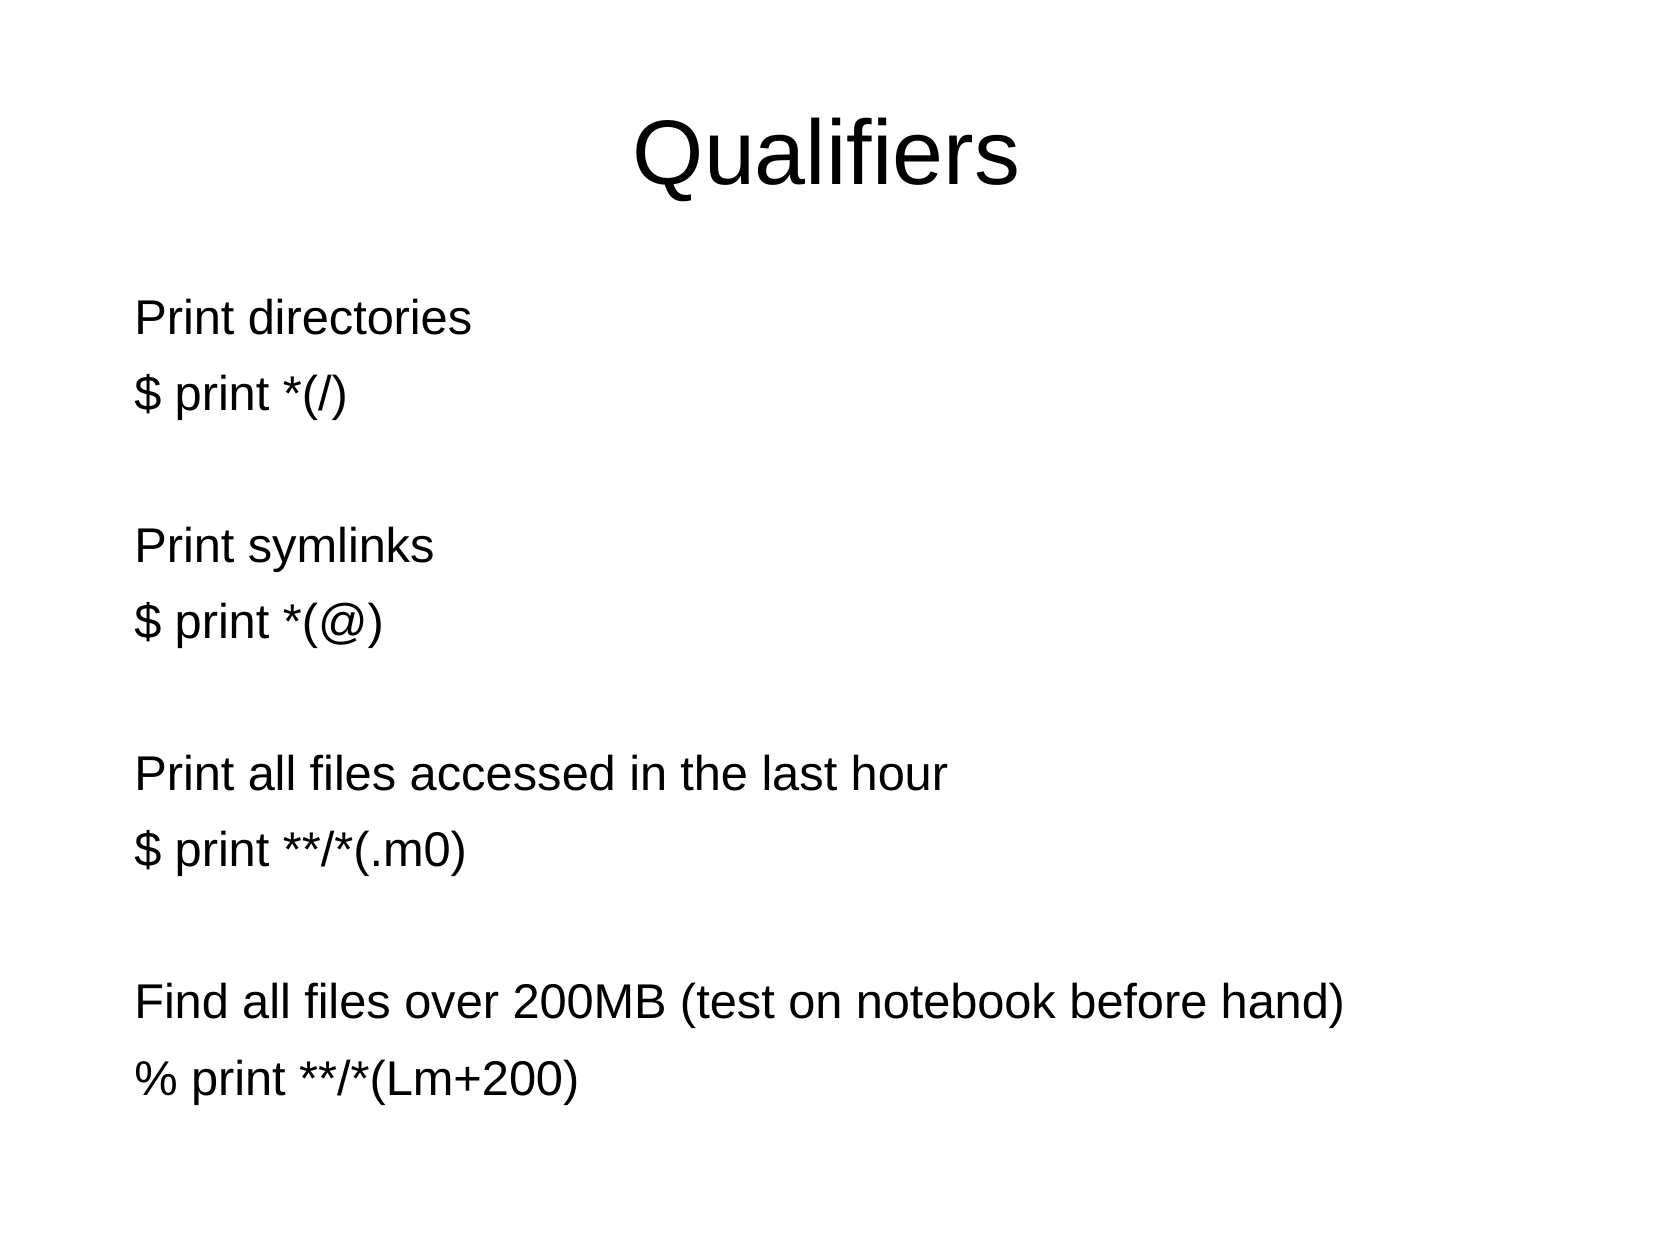

# Qualifiers
Print directories
$ print *(/)
Print symlinks
$ print *(@)
Print all files accessed in the last hour
$ print **/*(.m0)
Find all files over 200MB (test on notebook before hand)
% print **/*(Lm+200)